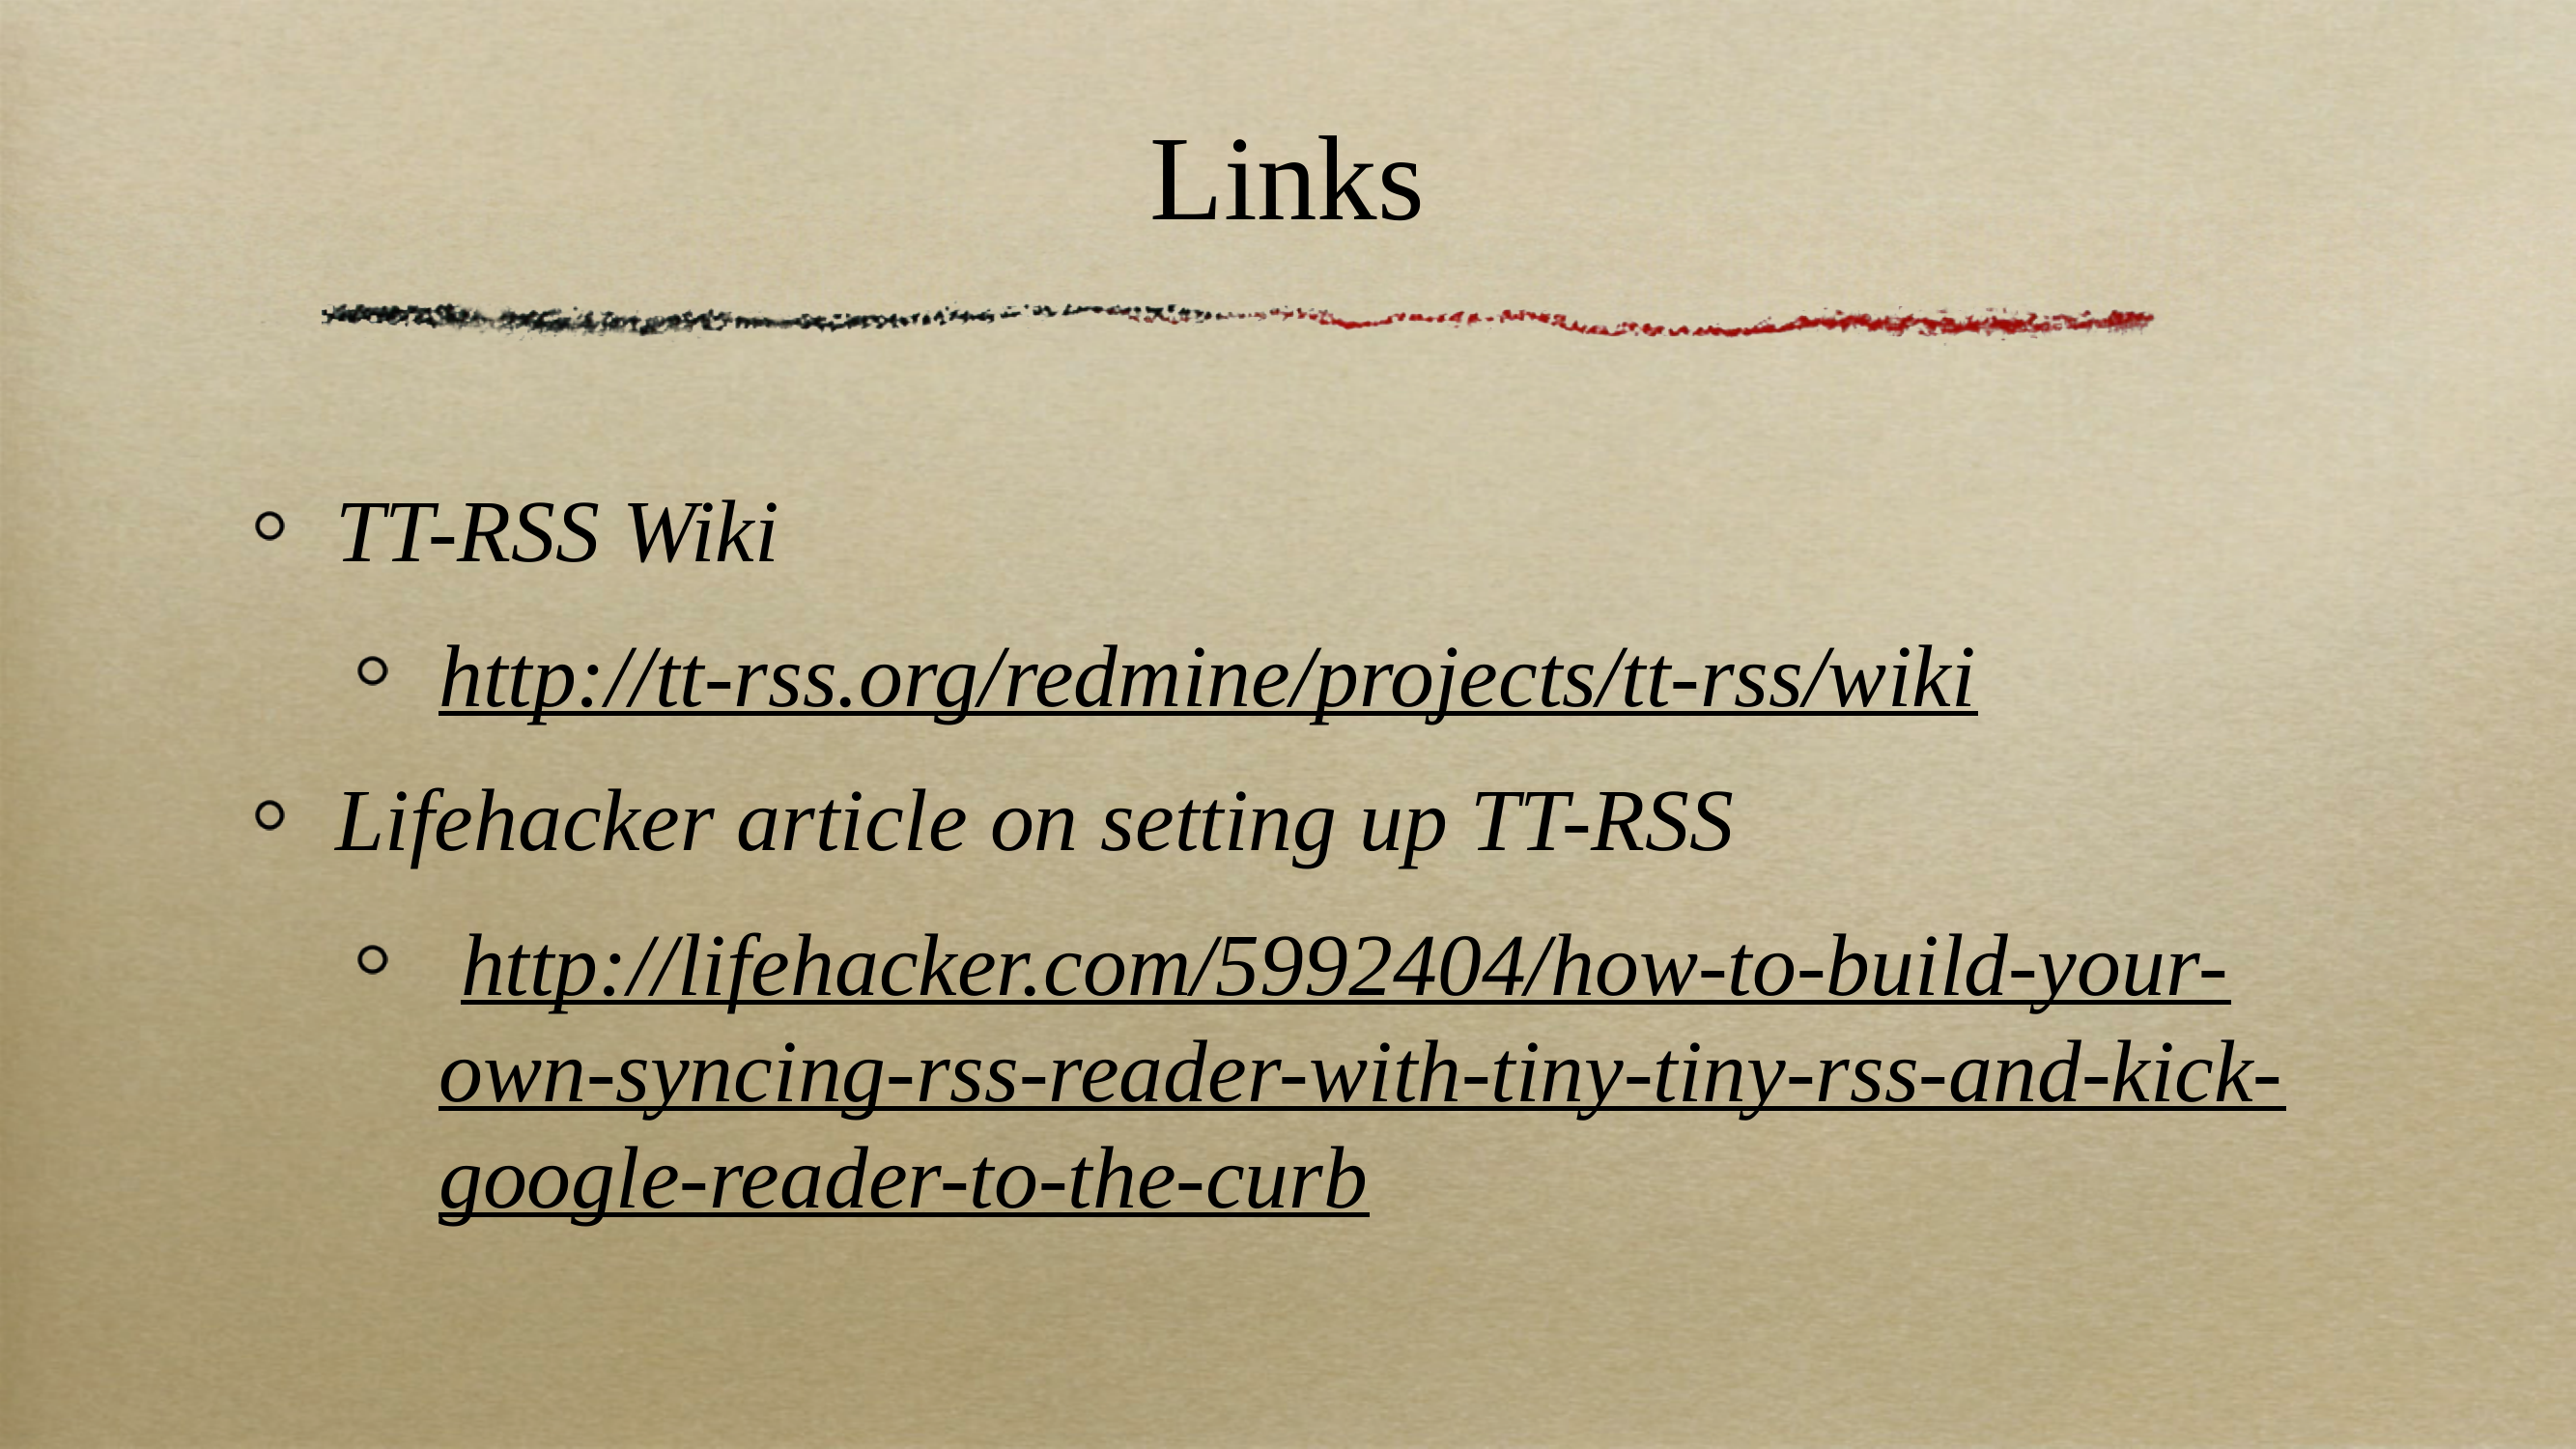

# Links
TT-RSS Wiki
http://tt-rss.org/redmine/projects/tt-rss/wiki
Lifehacker article on setting up TT-RSS
 http://lifehacker.com/5992404/how-to-build-your-own-syncing-rss-reader-with-tiny-tiny-rss-and-kick-google-reader-to-the-curb